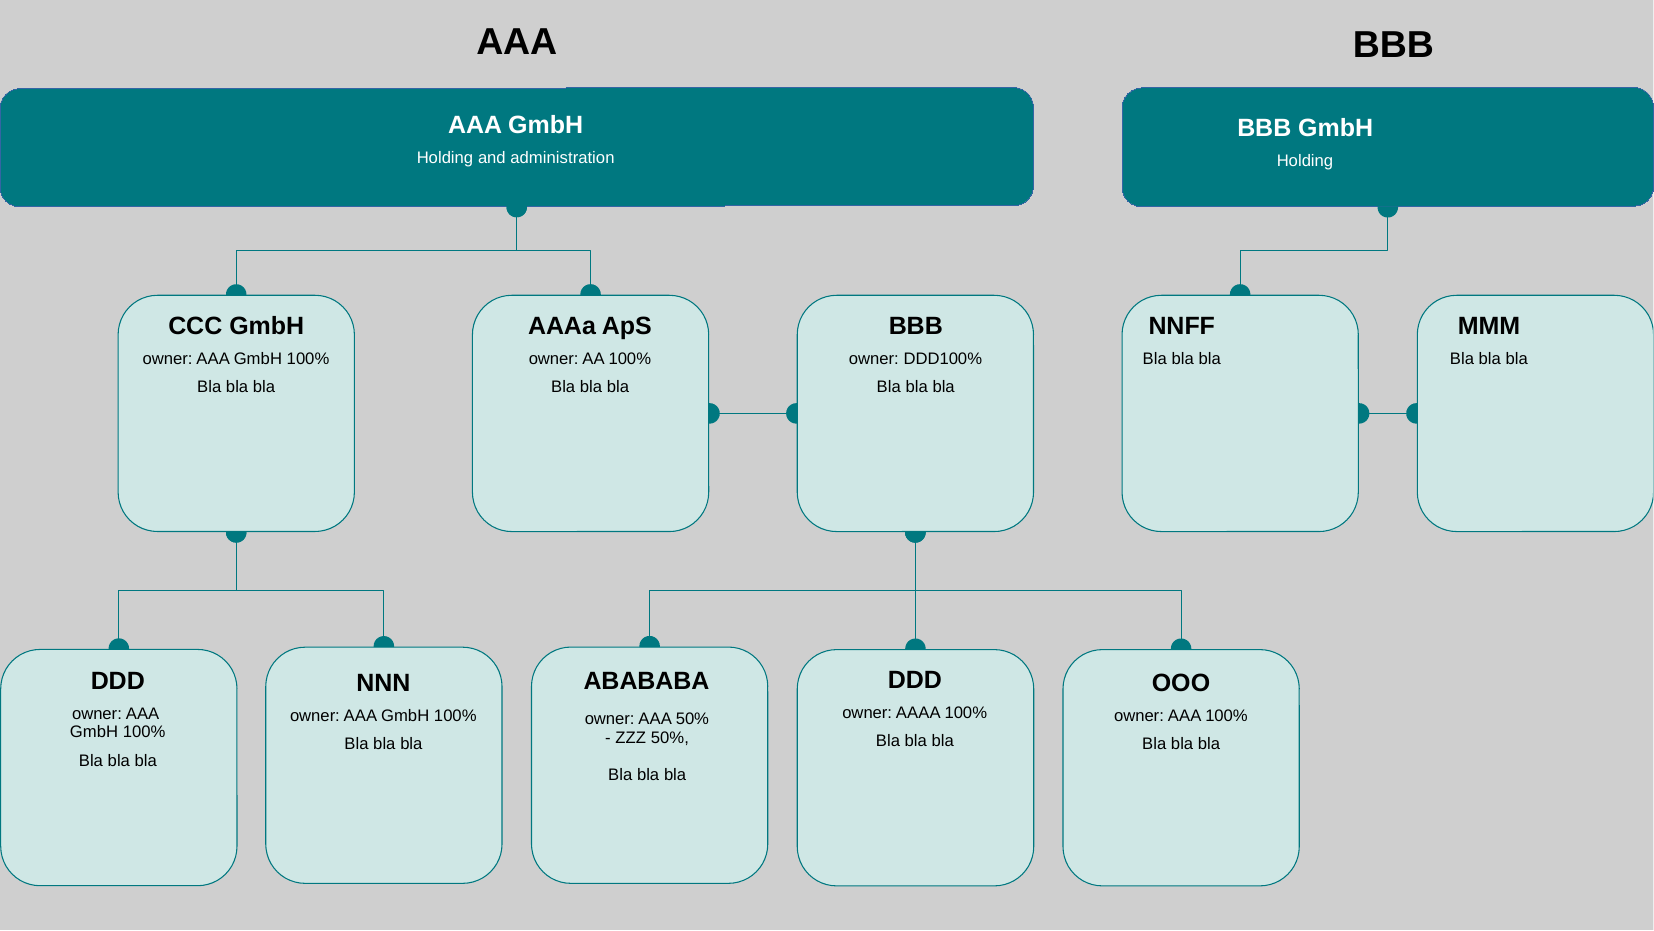

# AAA
BBB
AAA GmbH
Holding and administration
BBB GmbH
Holding
AAAa ApS
owner: AA 100%
Bla bla bla
BBB
owner: DDD100%
Bla bla bla
NNFF
Bla bla bla
MMM
Bla bla bla
CCC GmbH
owner: AAA GmbH 100%
Bla bla bla
DDD
owner: AAAA 100%
Bla bla bla
DDD
owner: AAA
GmbH 100%
Bla bla bla
ABABABA
owner: AAA 50%
- ZZZ 50%,
Bla bla bla
NNN
owner: AAA GmbH 100%
Bla bla bla
OOO
owner: AAA 100%
Bla bla bla